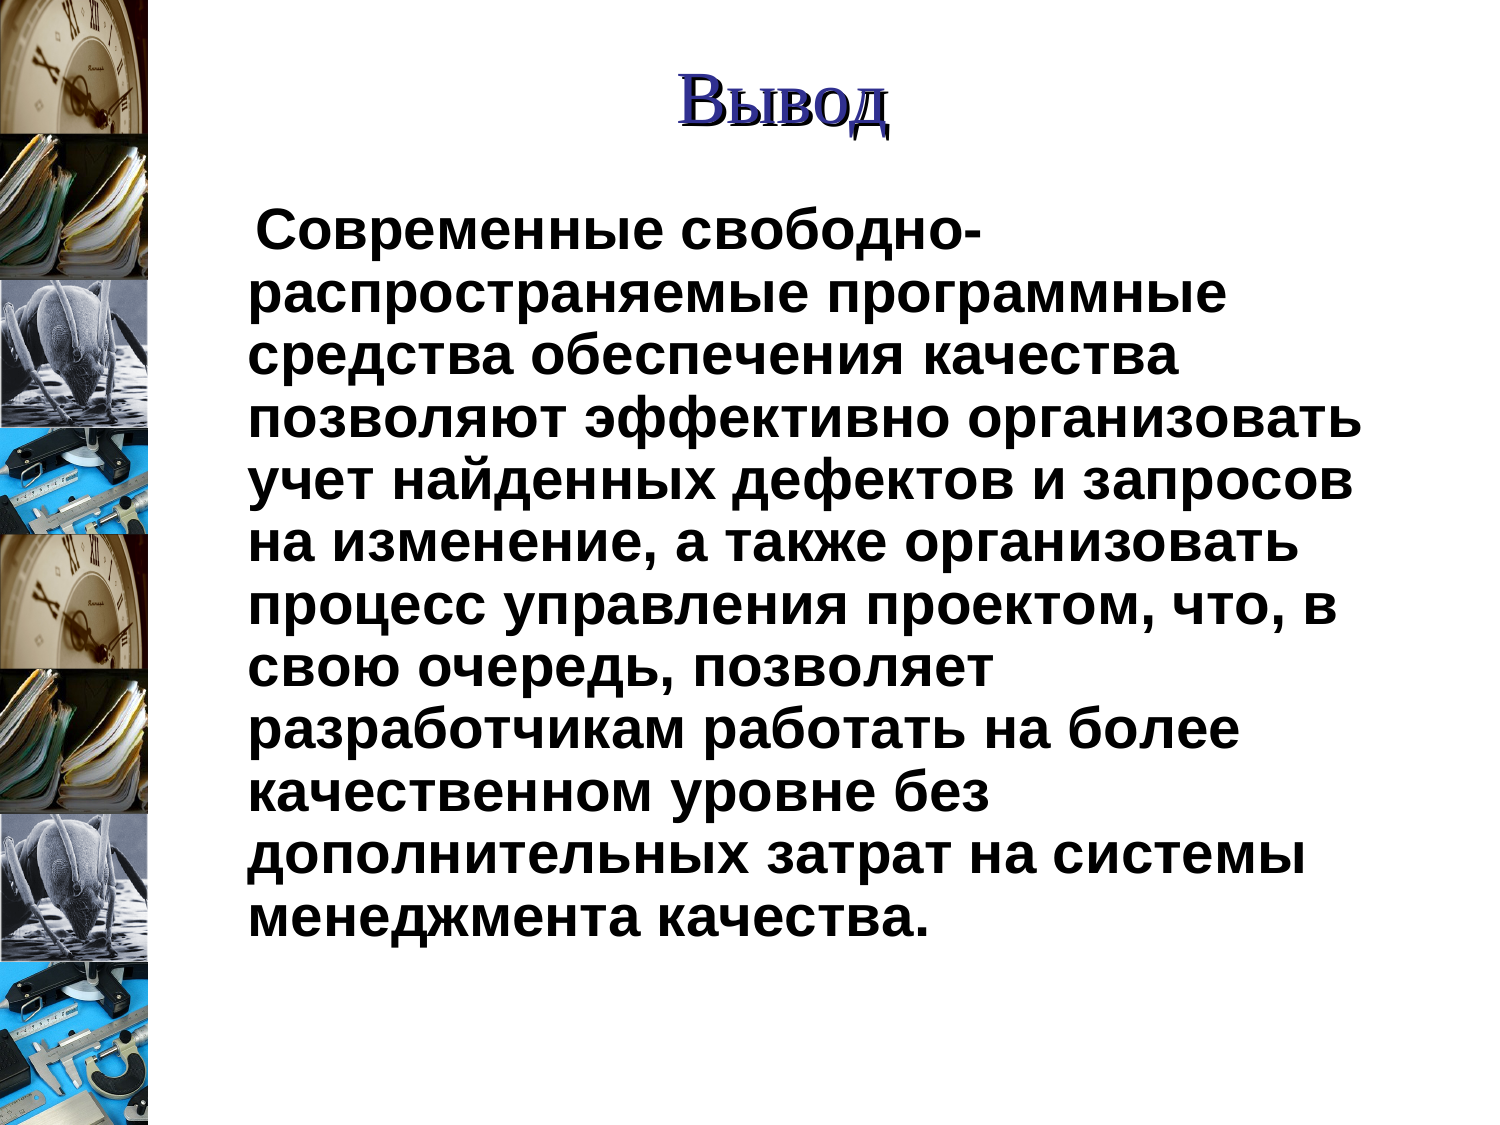

# Вывод
 Современные свободно-распространяемые программные средства обеспечения качества позволяют эффективно организовать учет найденных дефектов и запросов на изменение, а также организовать процесс управления проектом, что, в свою очередь, позволяет разработчикам работать на более качественном уровне без дополнительных затрат на системы менеджмента качества.